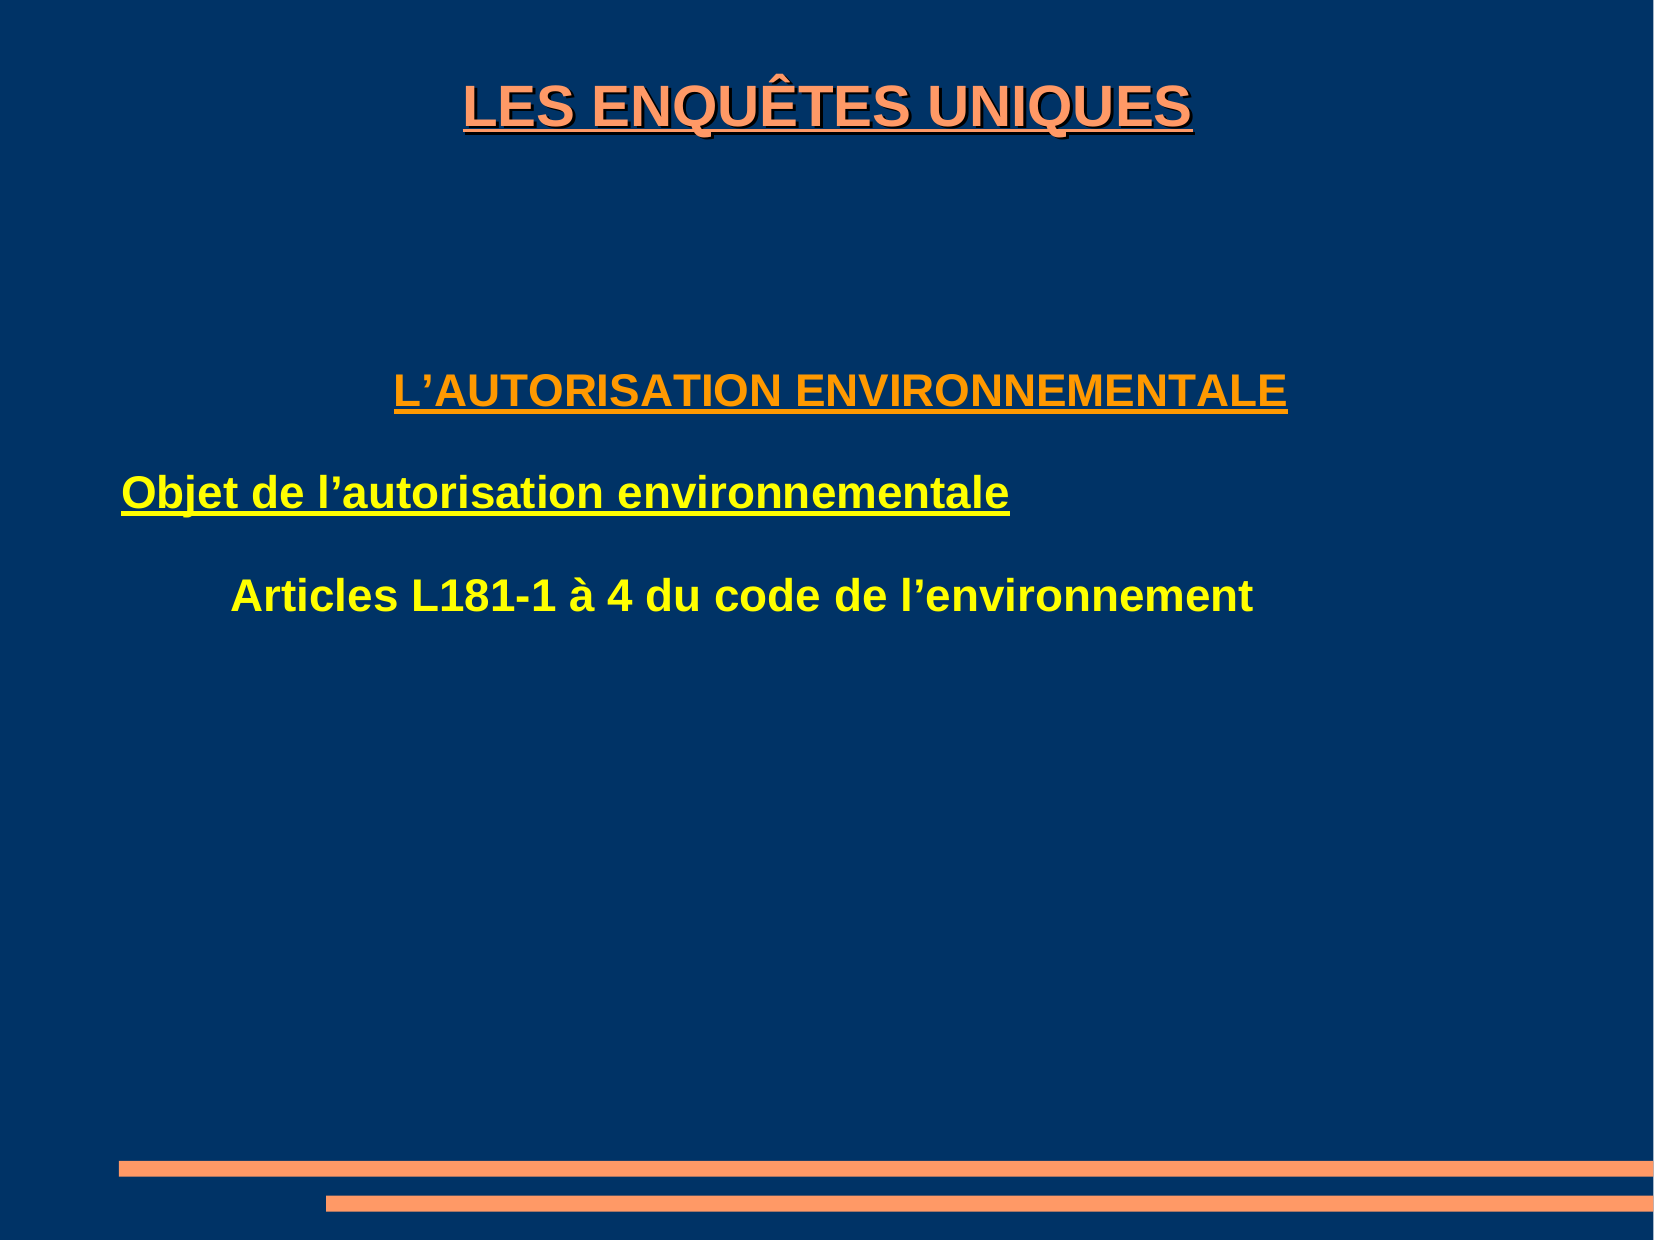

# LES ENQUÊTES UNIQUES
L’AUTORISATION ENVIRONNEMENTALE
Objet de l’autorisation environnementale
	Articles L181-1 à 4 du code de l’environnement